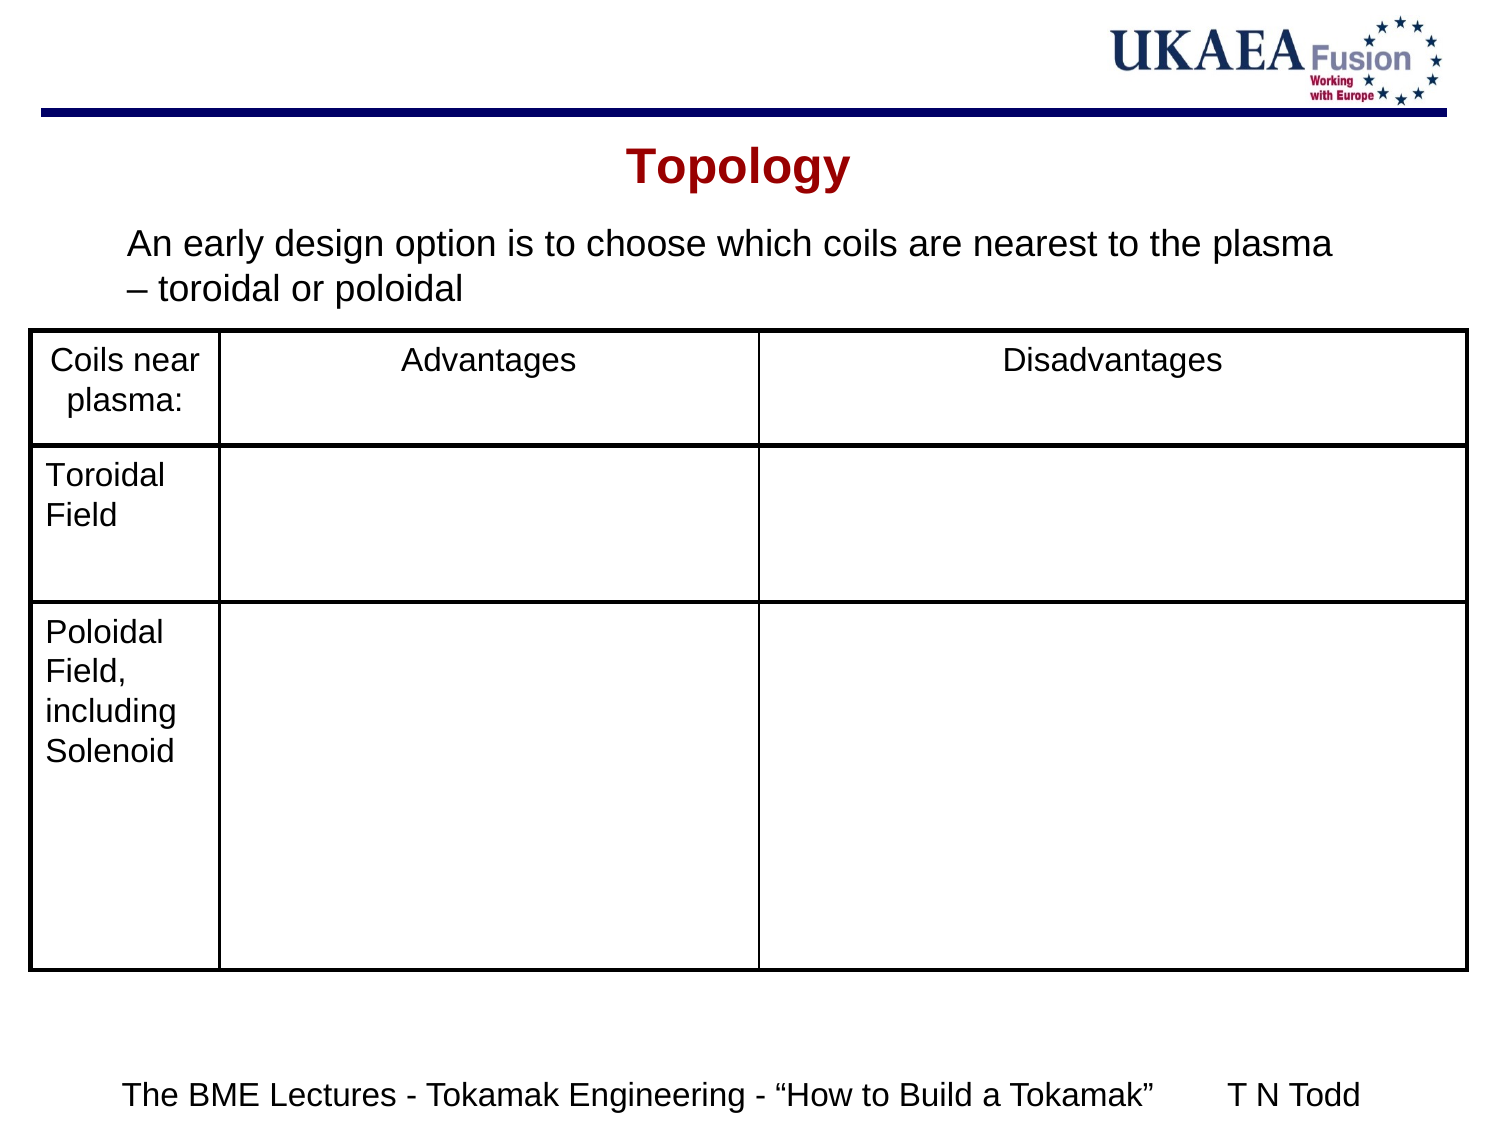

Topology
An early design option is to choose which coils are nearest to the plasma
– toroidal or poloidal
Coils near plasma:
Advantages
Disadvantages
Toroidal Field
Poloidal Field, including Solenoid